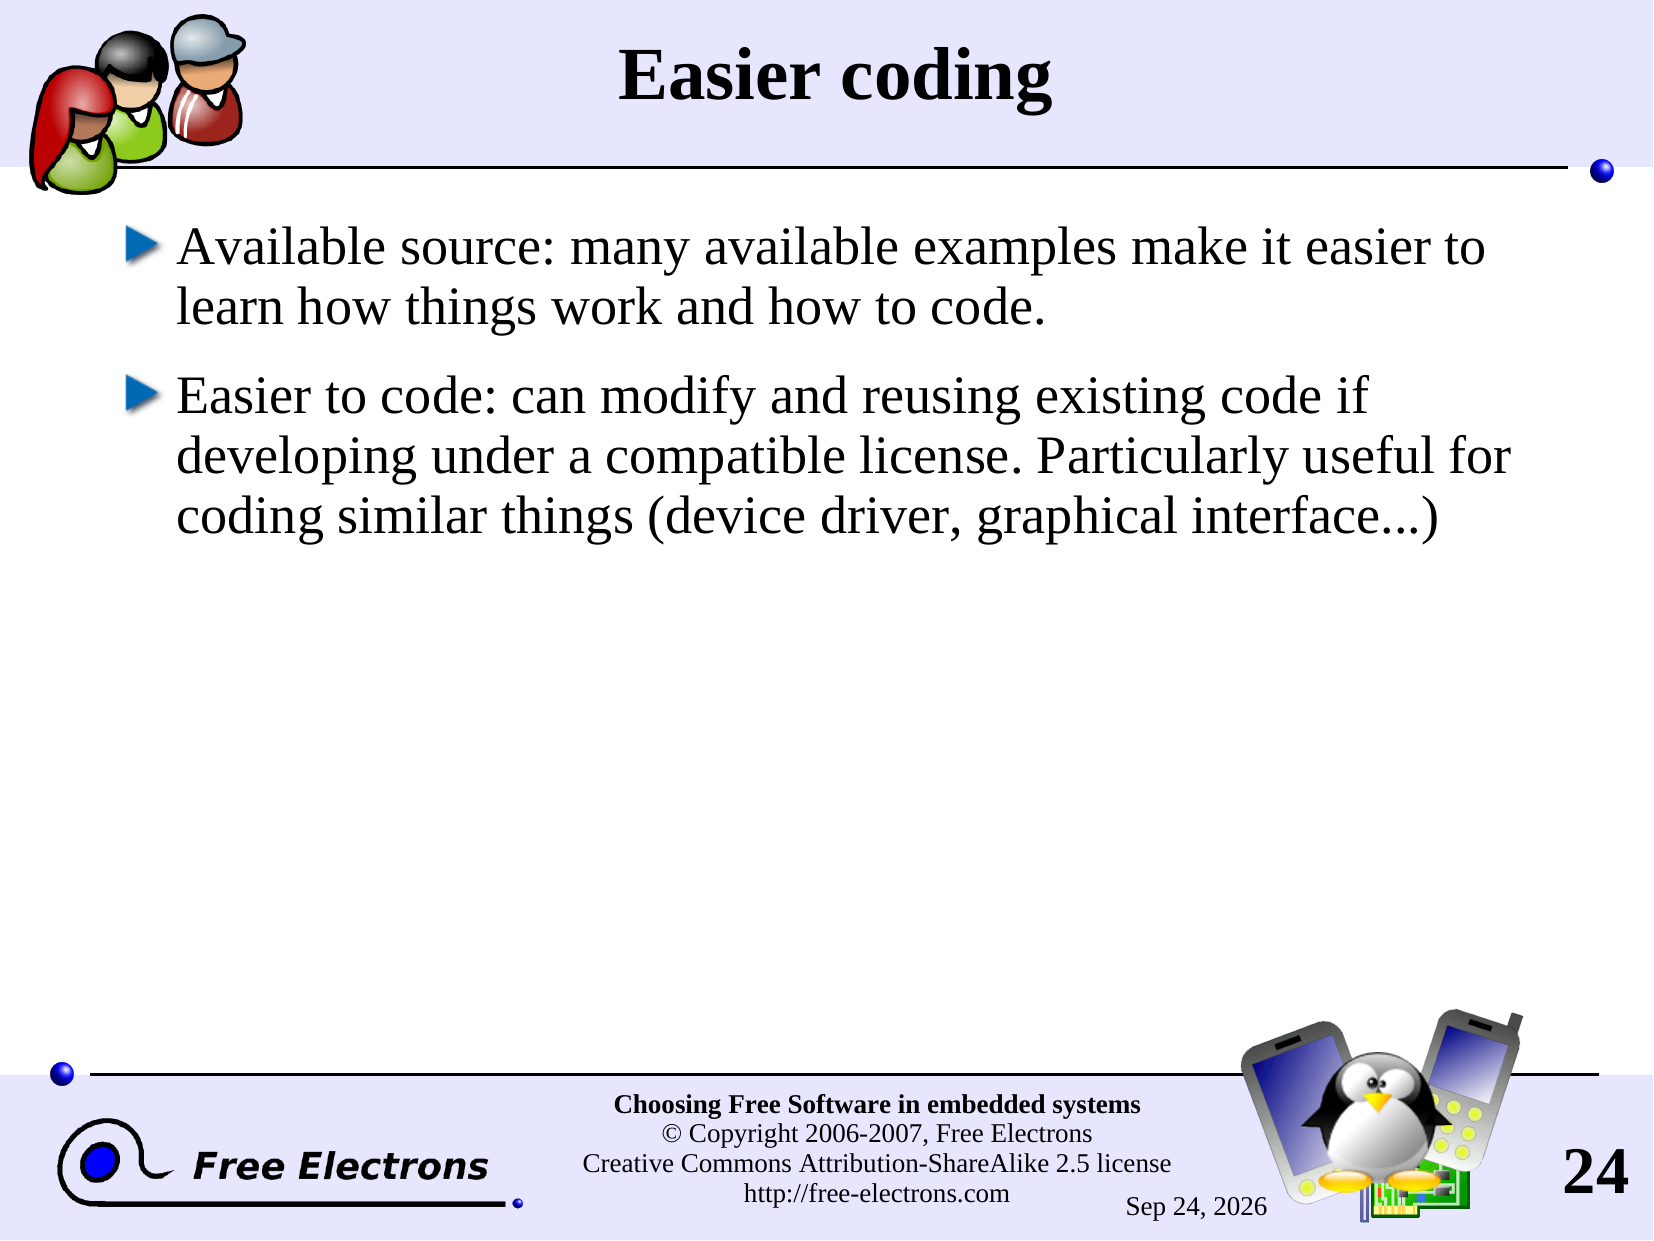

# Easier coding
Available source: many available examples make it easier to learn how things work and how to code.
Easier to code: can modify and reusing existing code if developing under a compatible license. Particularly useful for coding similar things (device driver, graphical interface...)